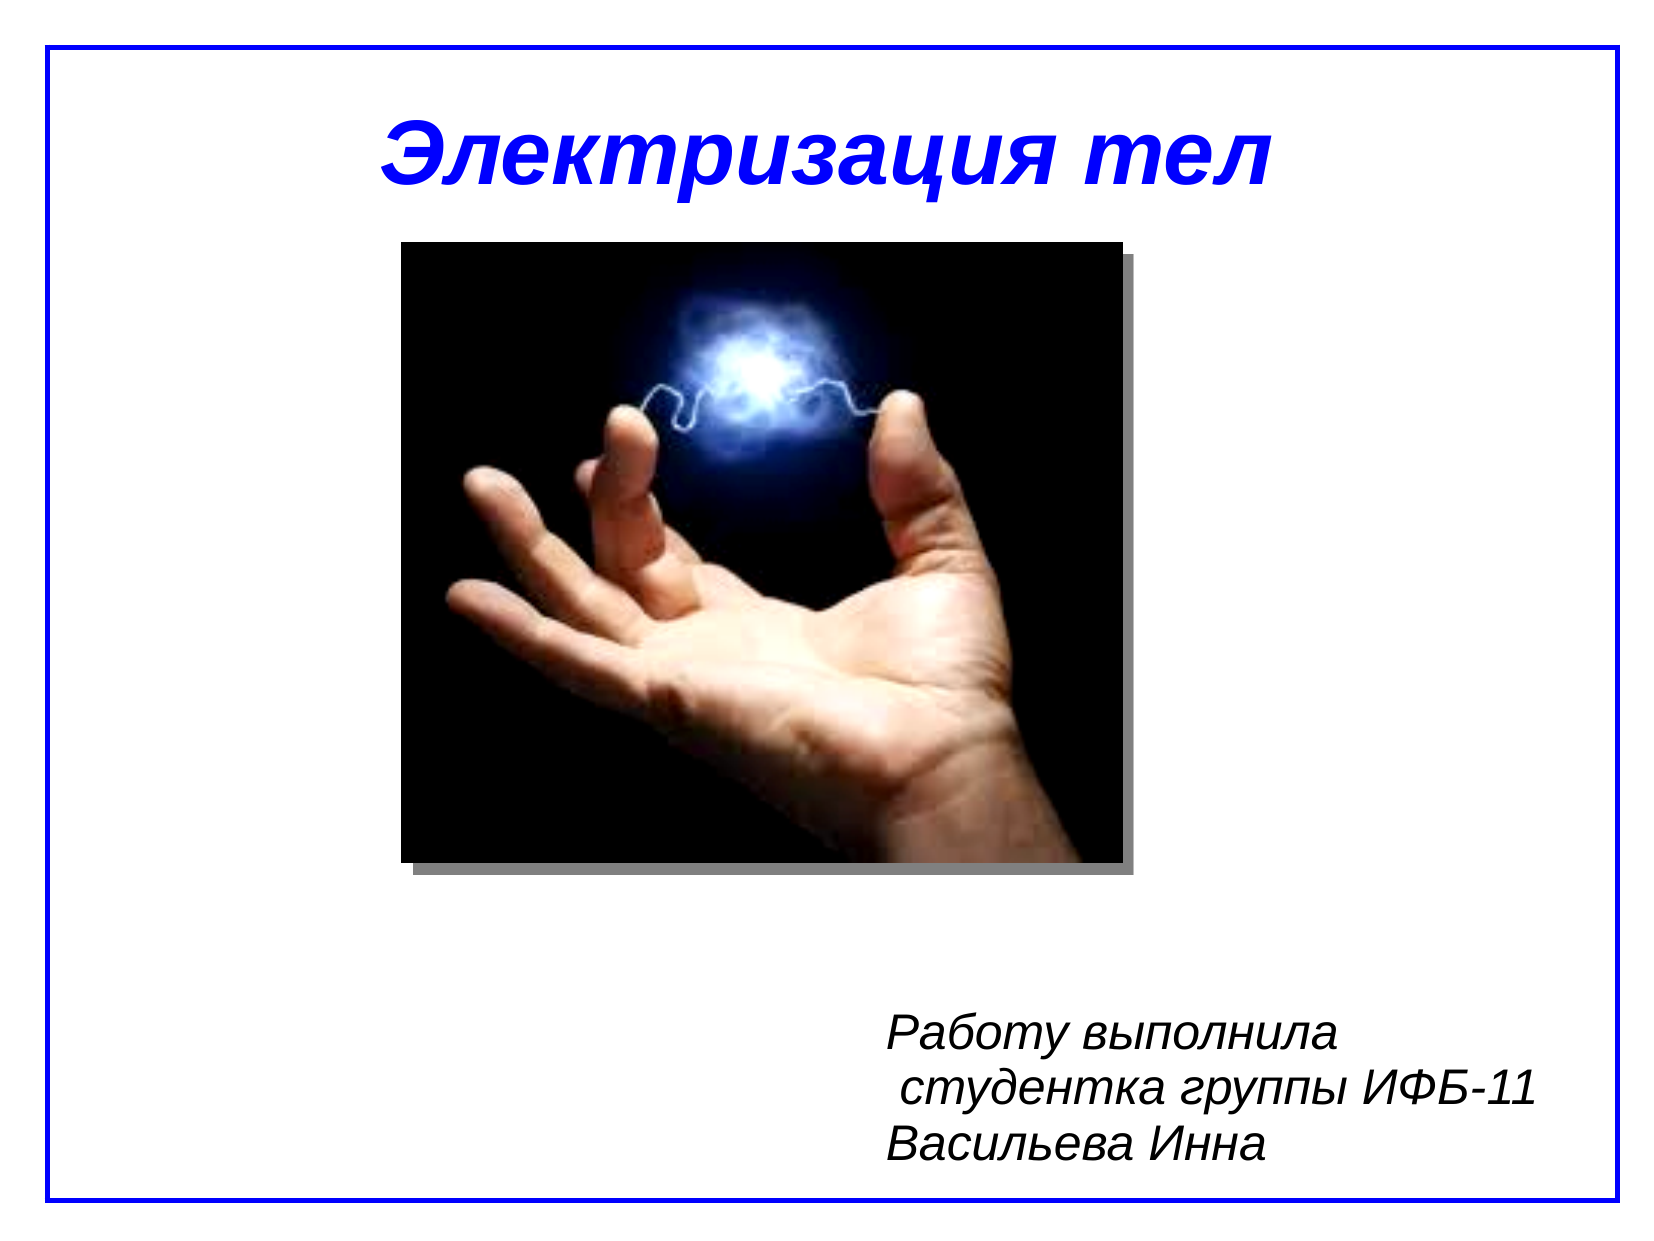

| |
| --- |
# Электризация тел
Работу выполнила
 студентка группы ИФБ-11
Васильева Инна